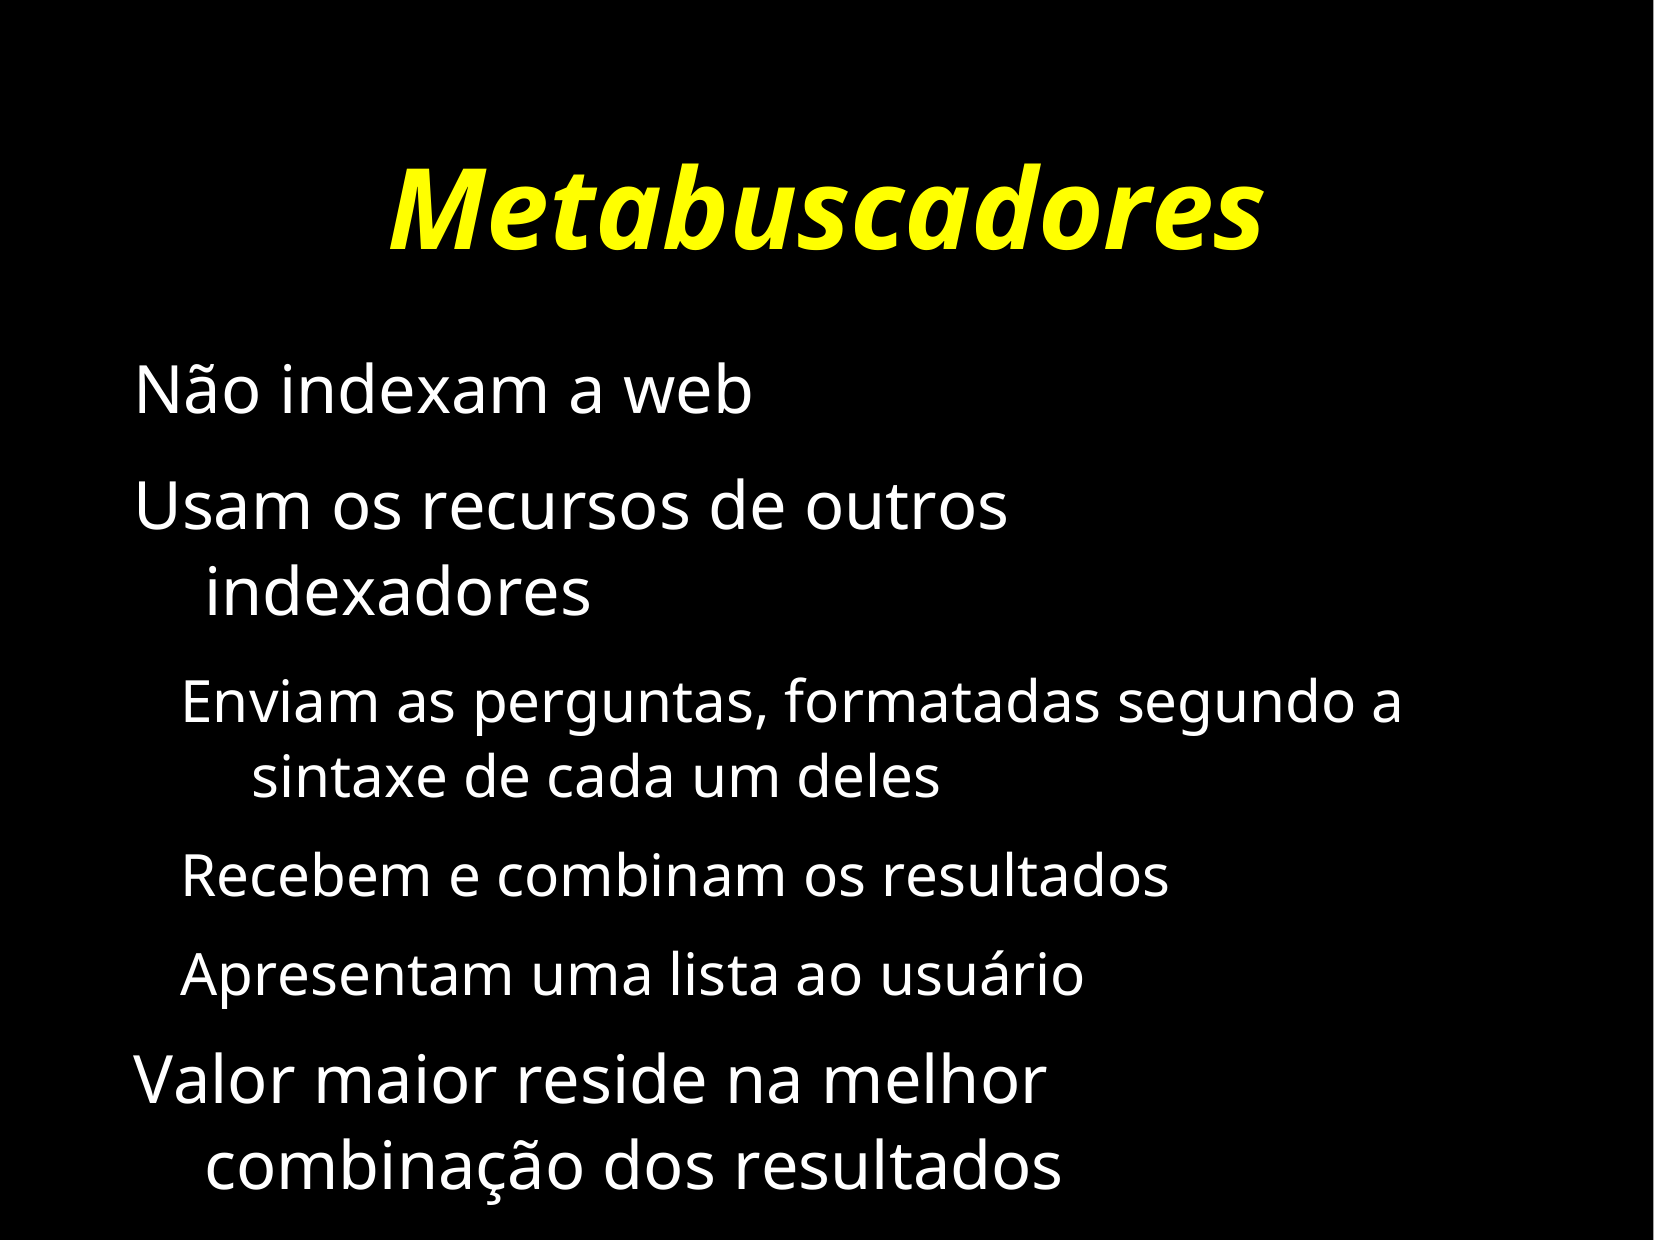

# Metabuscadores
Não indexam a web
Usam os recursos de outros
indexadores
Enviam as perguntas, formatadas segundo a sintaxe de cada um deles
Recebem e combinam os resultados
Apresentam uma lista ao usuário
Valor maior reside na melhor
combinação dos resultados